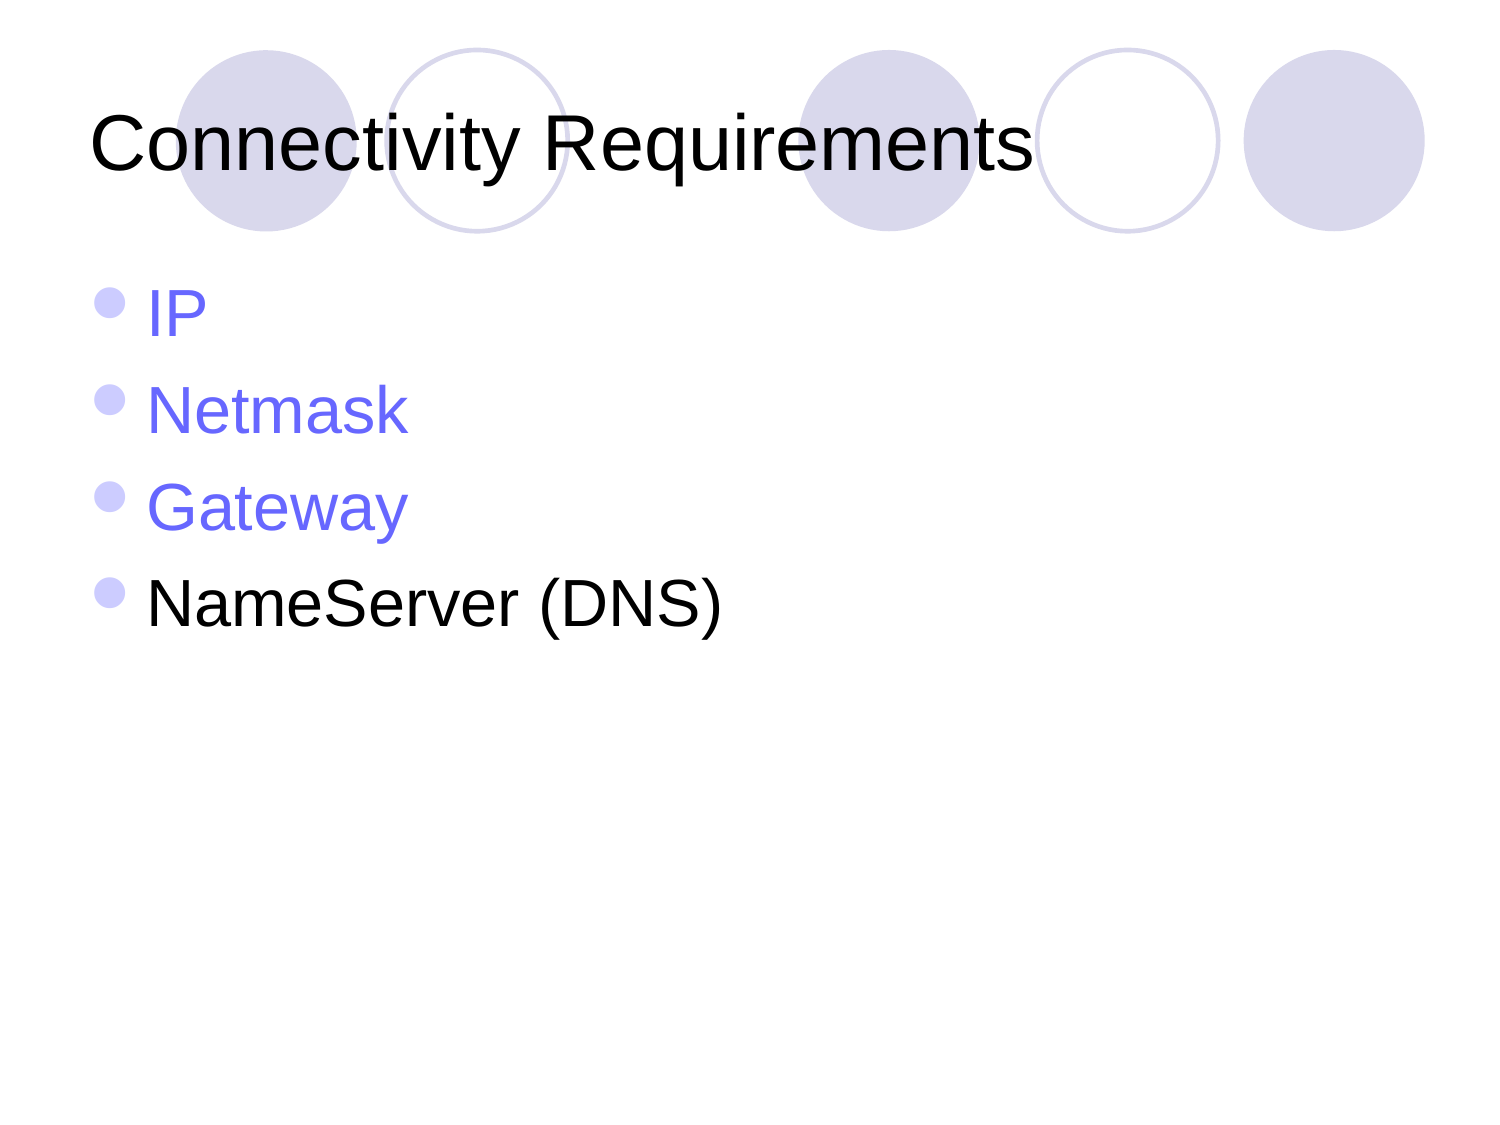

# Connectivity Requirements
IP
Netmask
Gateway
NameServer (DNS)